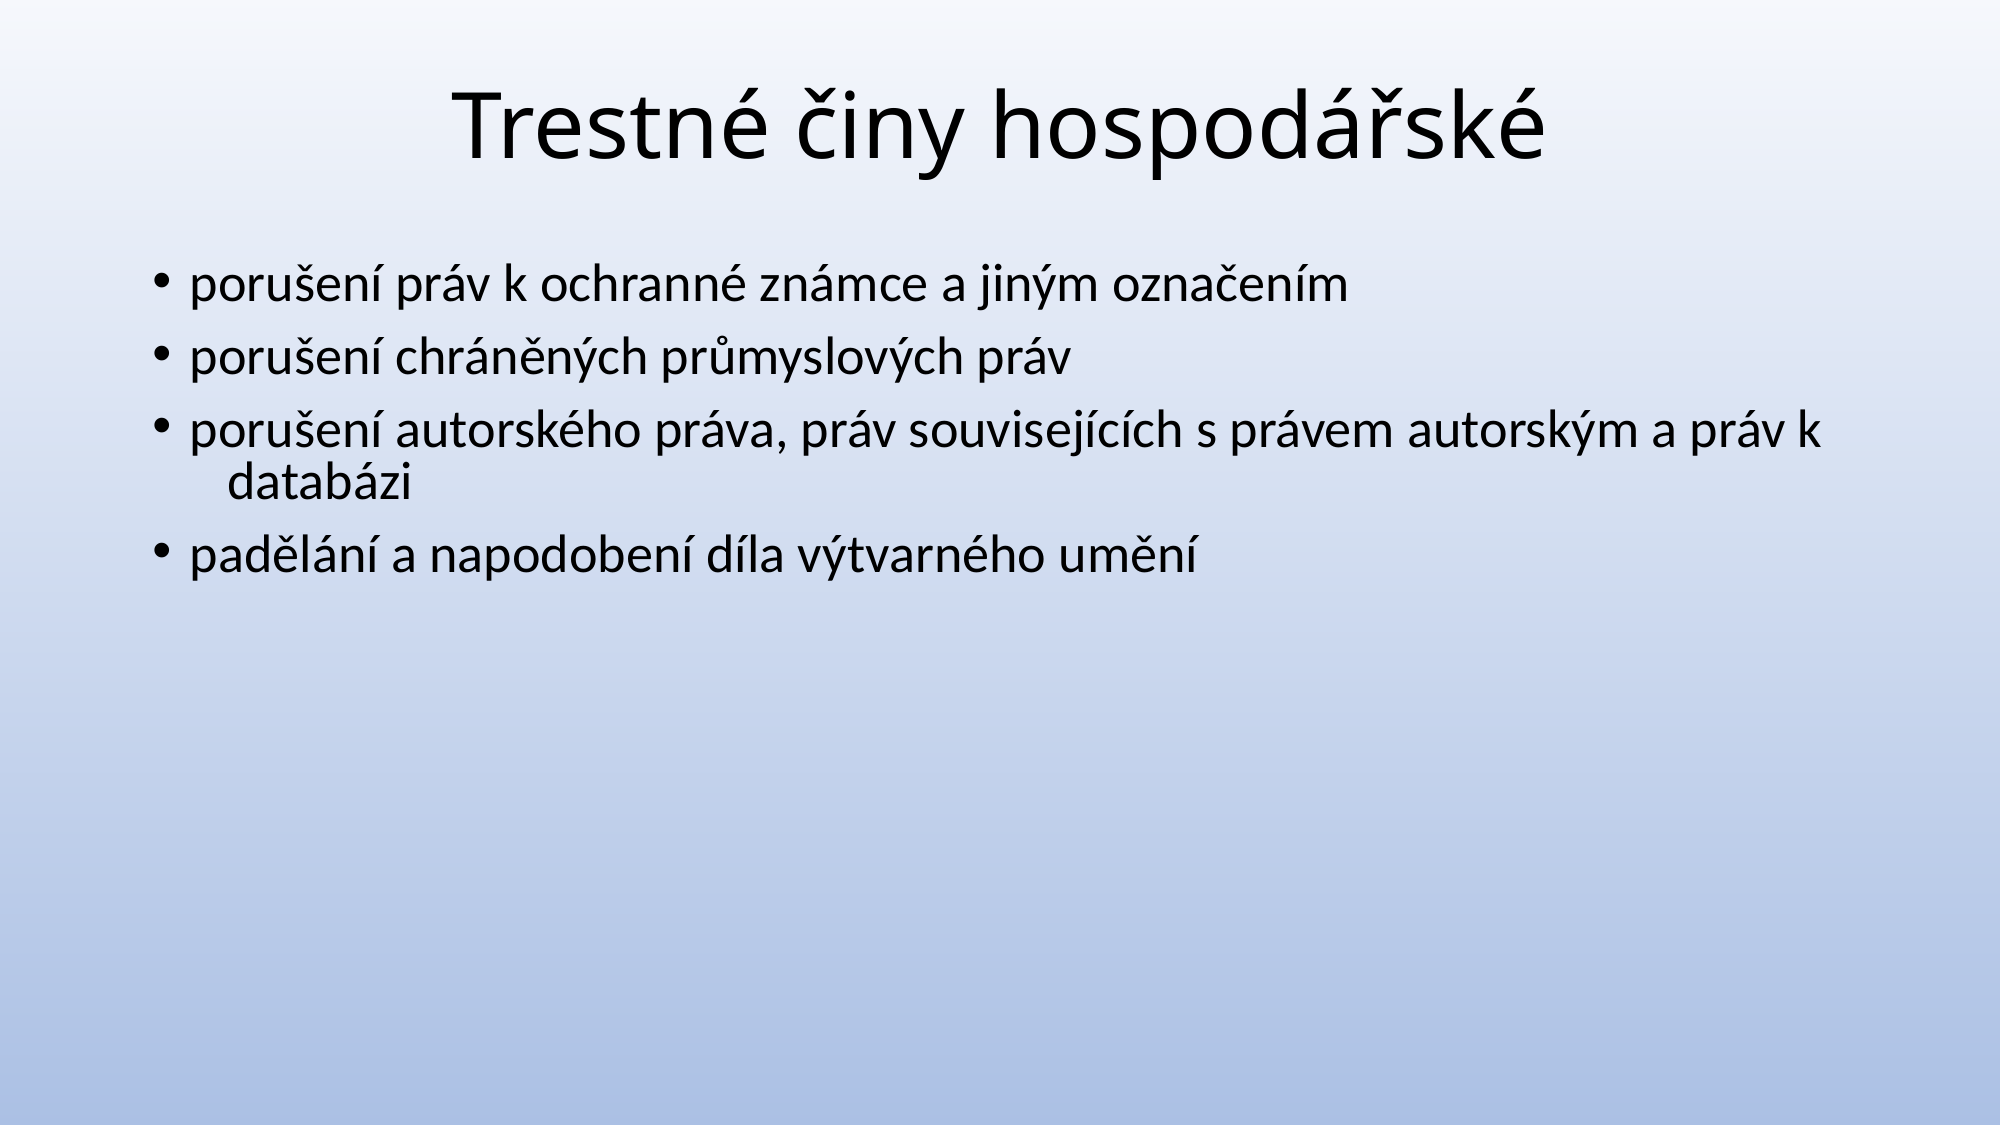

# Trestné činy hospodářské
porušení práv k ochranné známce a jiným označením
porušení chráněných průmyslových práv
porušení autorského práva, práv souvisejících s právem autorským a práv k databázi
padělání a napodobení díla výtvarného umění